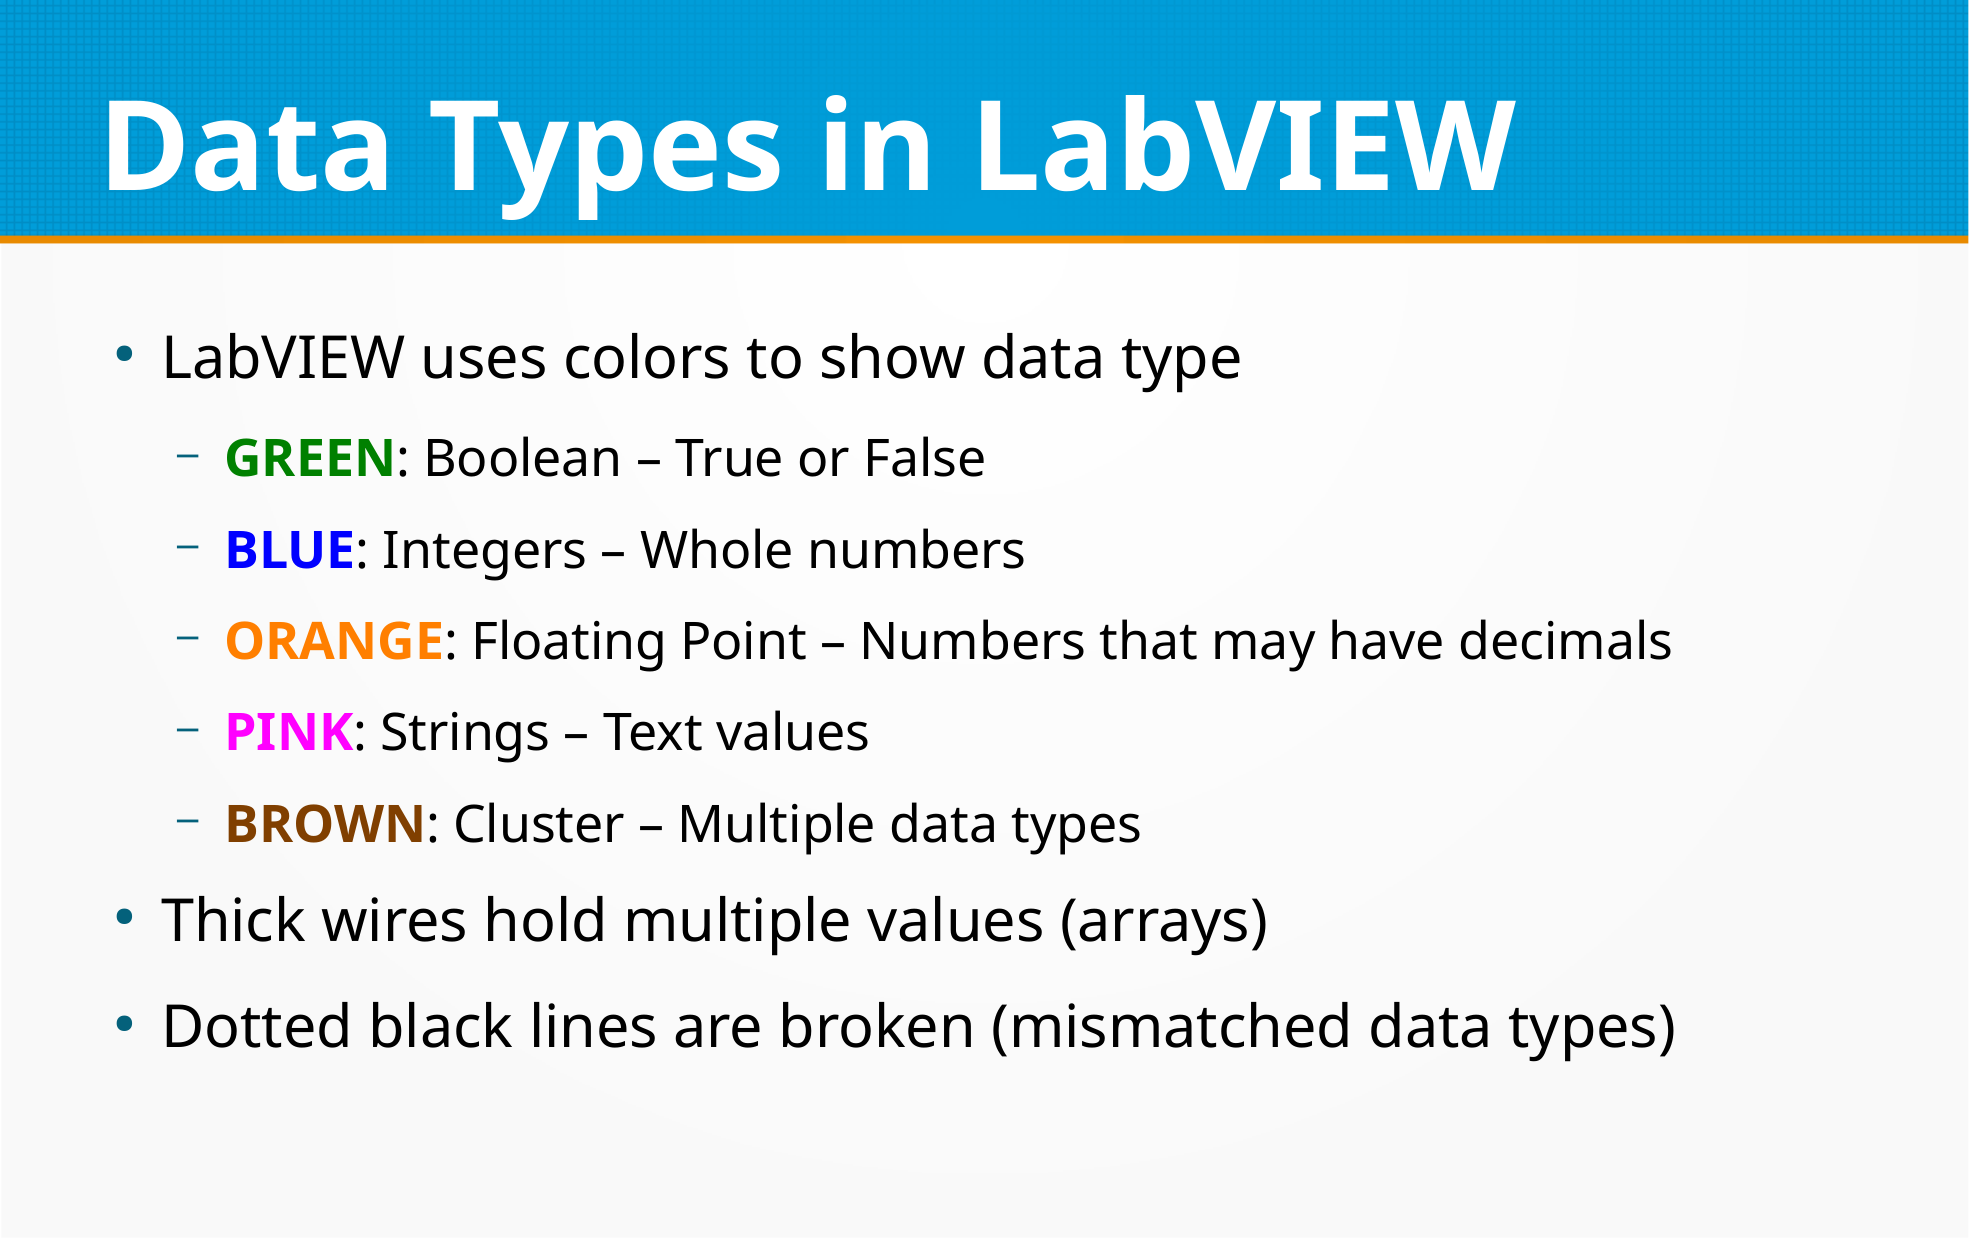

# Data Types in LabVIEW
LabVIEW uses colors to show data type
GREEN: Boolean – True or False
BLUE: Integers – Whole numbers
ORANGE: Floating Point – Numbers that may have decimals
PINK: Strings – Text values
BROWN: Cluster – Multiple data types
Thick wires hold multiple values (arrays)
Dotted black lines are broken (mismatched data types)